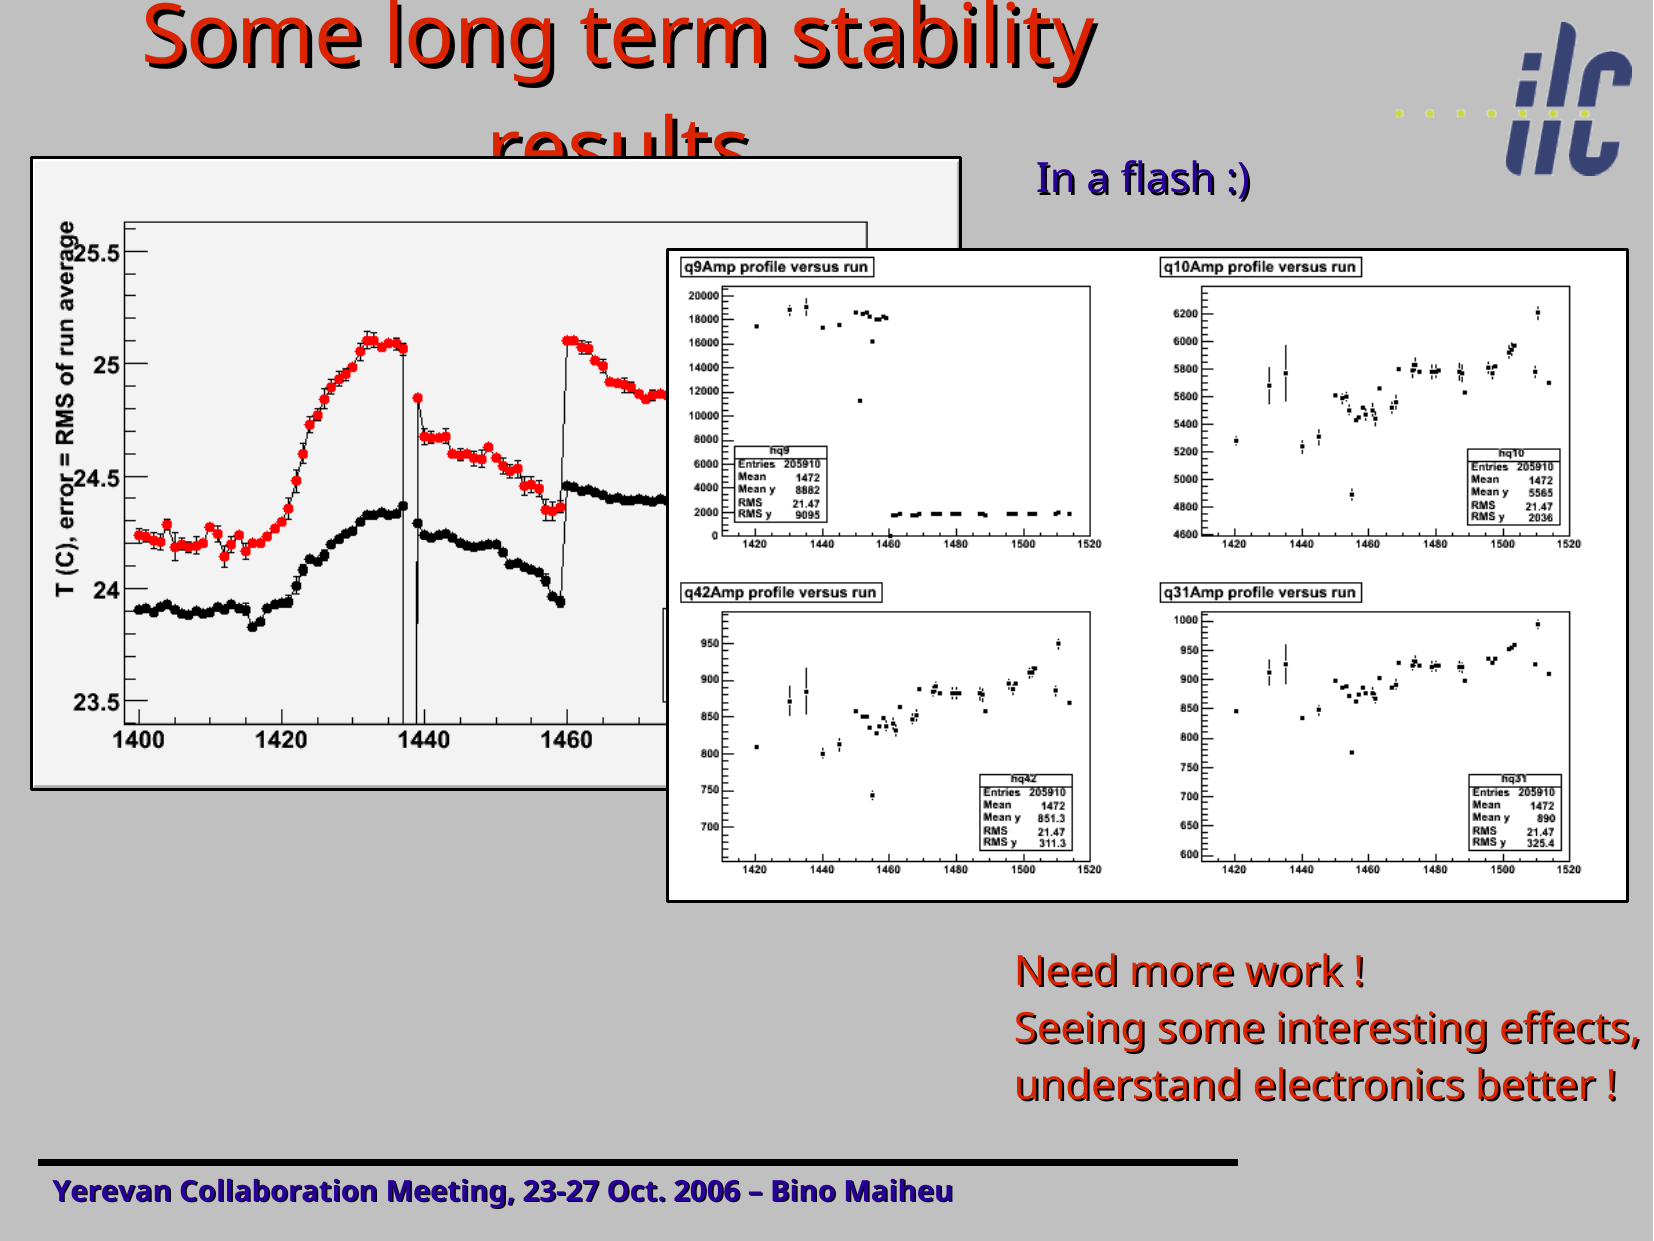

# Some long term stability results
In a flash :)
Need more work !
Seeing some interesting effects,
understand electronics better !
Yerevan Collaboration Meeting, 23-27 Oct. 2006 – Bino Maiheu